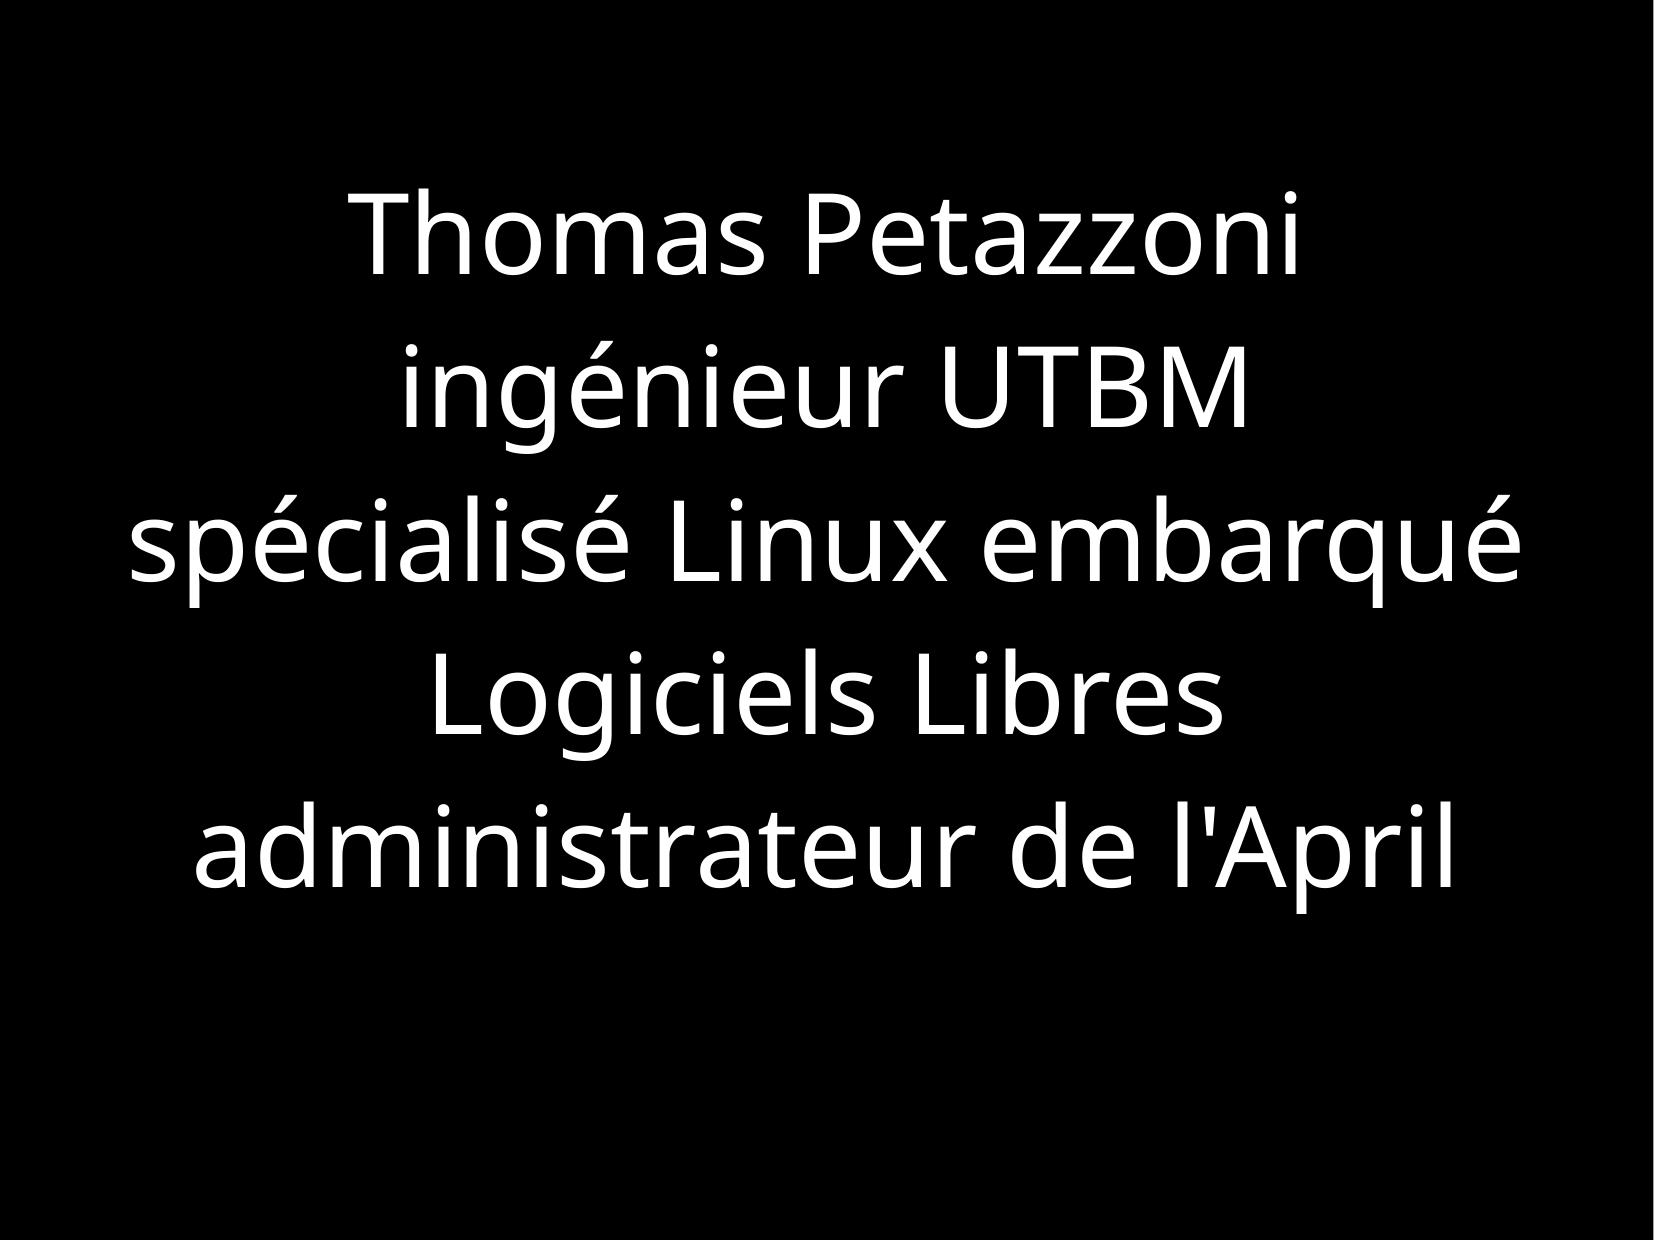

# Thomas Petazzoni ingénieur UTBM spécialisé Linux embarqué Logiciels Libres administrateur de l'April